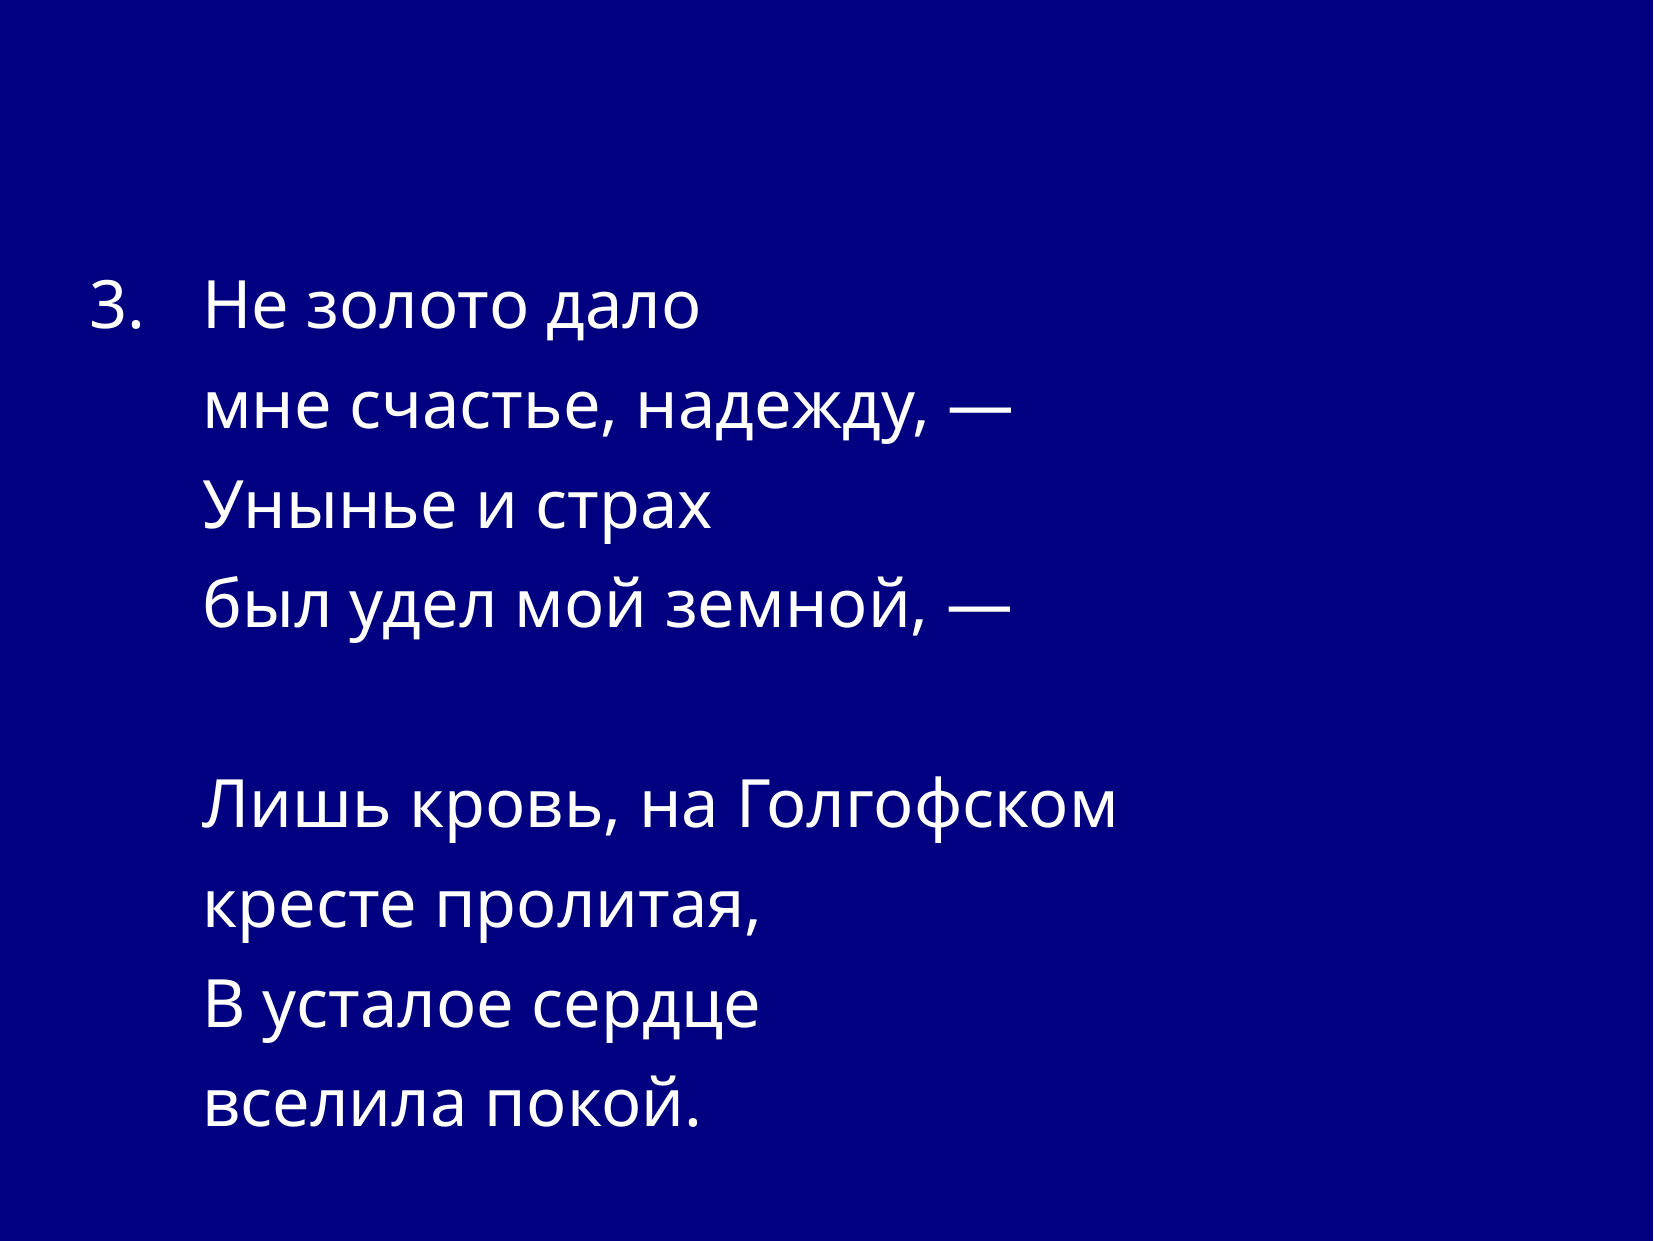

3.	Не золото дало
	мне счастье, надежду, —
	Унынье и страх
	был удел мой земной, —
	Лишь кровь, на Голгофском
	кресте пролитая,
	В усталое сердце
	вселила покой.